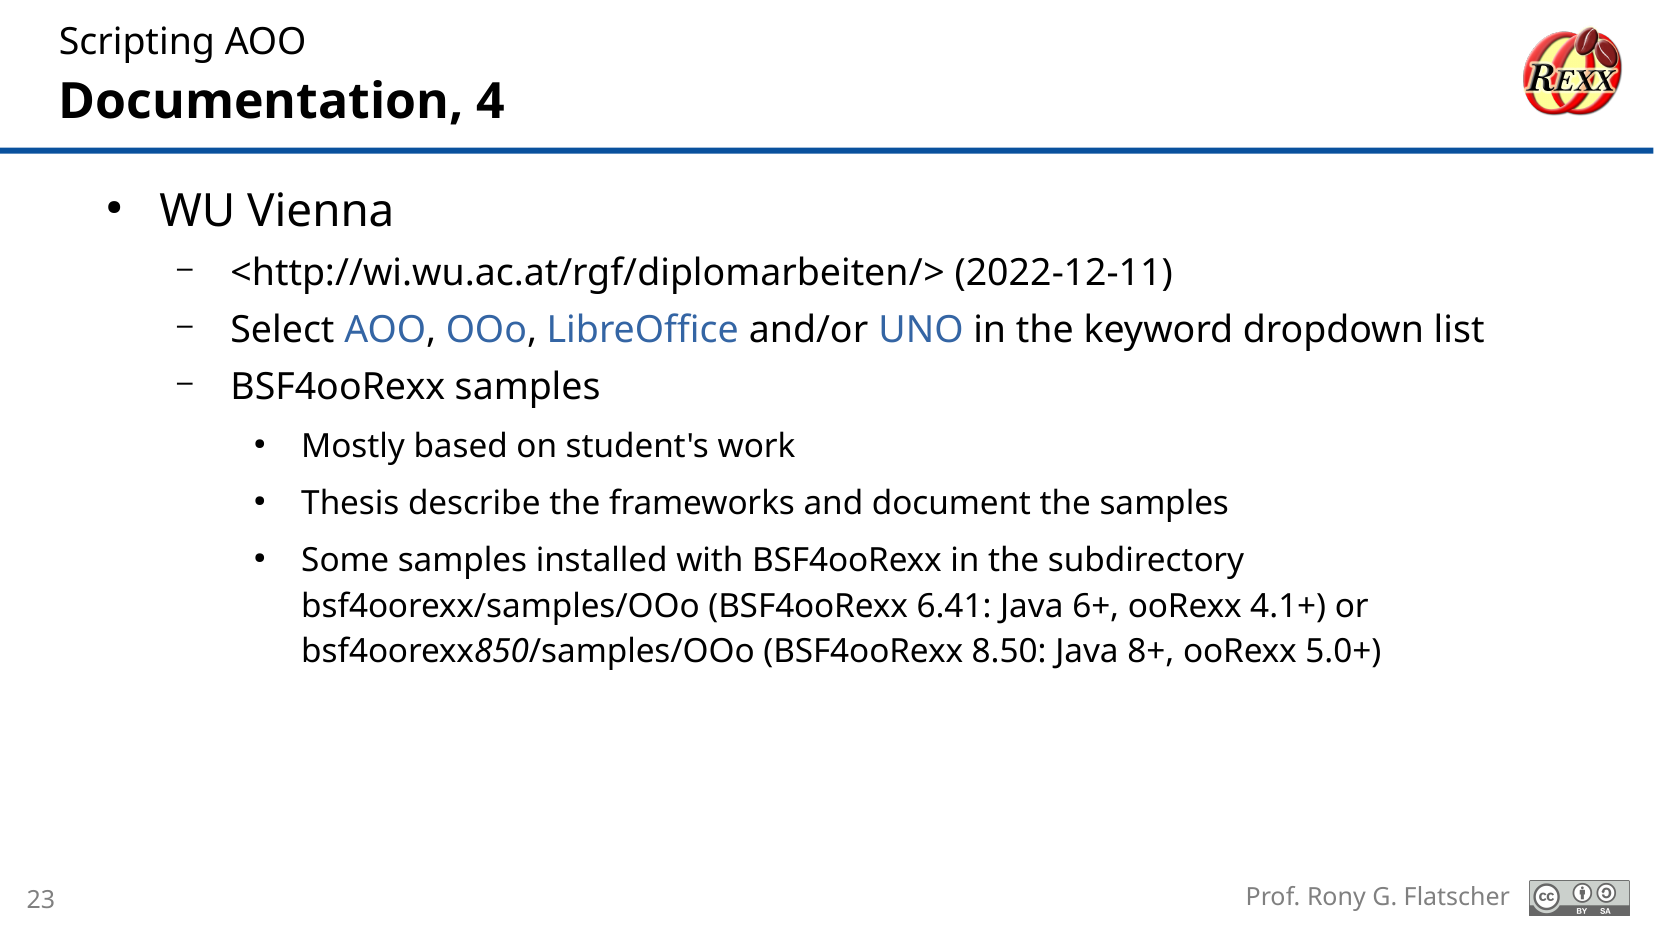

# Scripting AOO Documentation, 4
WU Vienna
<http://wi.wu.ac.at/rgf/diplomarbeiten/> (2022-12-11)
Select AOO, OOo, LibreOffice and/or UNO in the keyword dropdown list
BSF4ooRexx samples
Mostly based on student's work
Thesis describe the frameworks and document the samples
Some samples installed with BSF4ooRexx in the subdirectory bsf4oorexx/samples/OOo (BSF4ooRexx 6.41: Java 6+, ooRexx 4.1+) or
bsf4oorexx850/samples/OOo (BSF4ooRexx 8.50: Java 8+, ooRexx 5.0+)